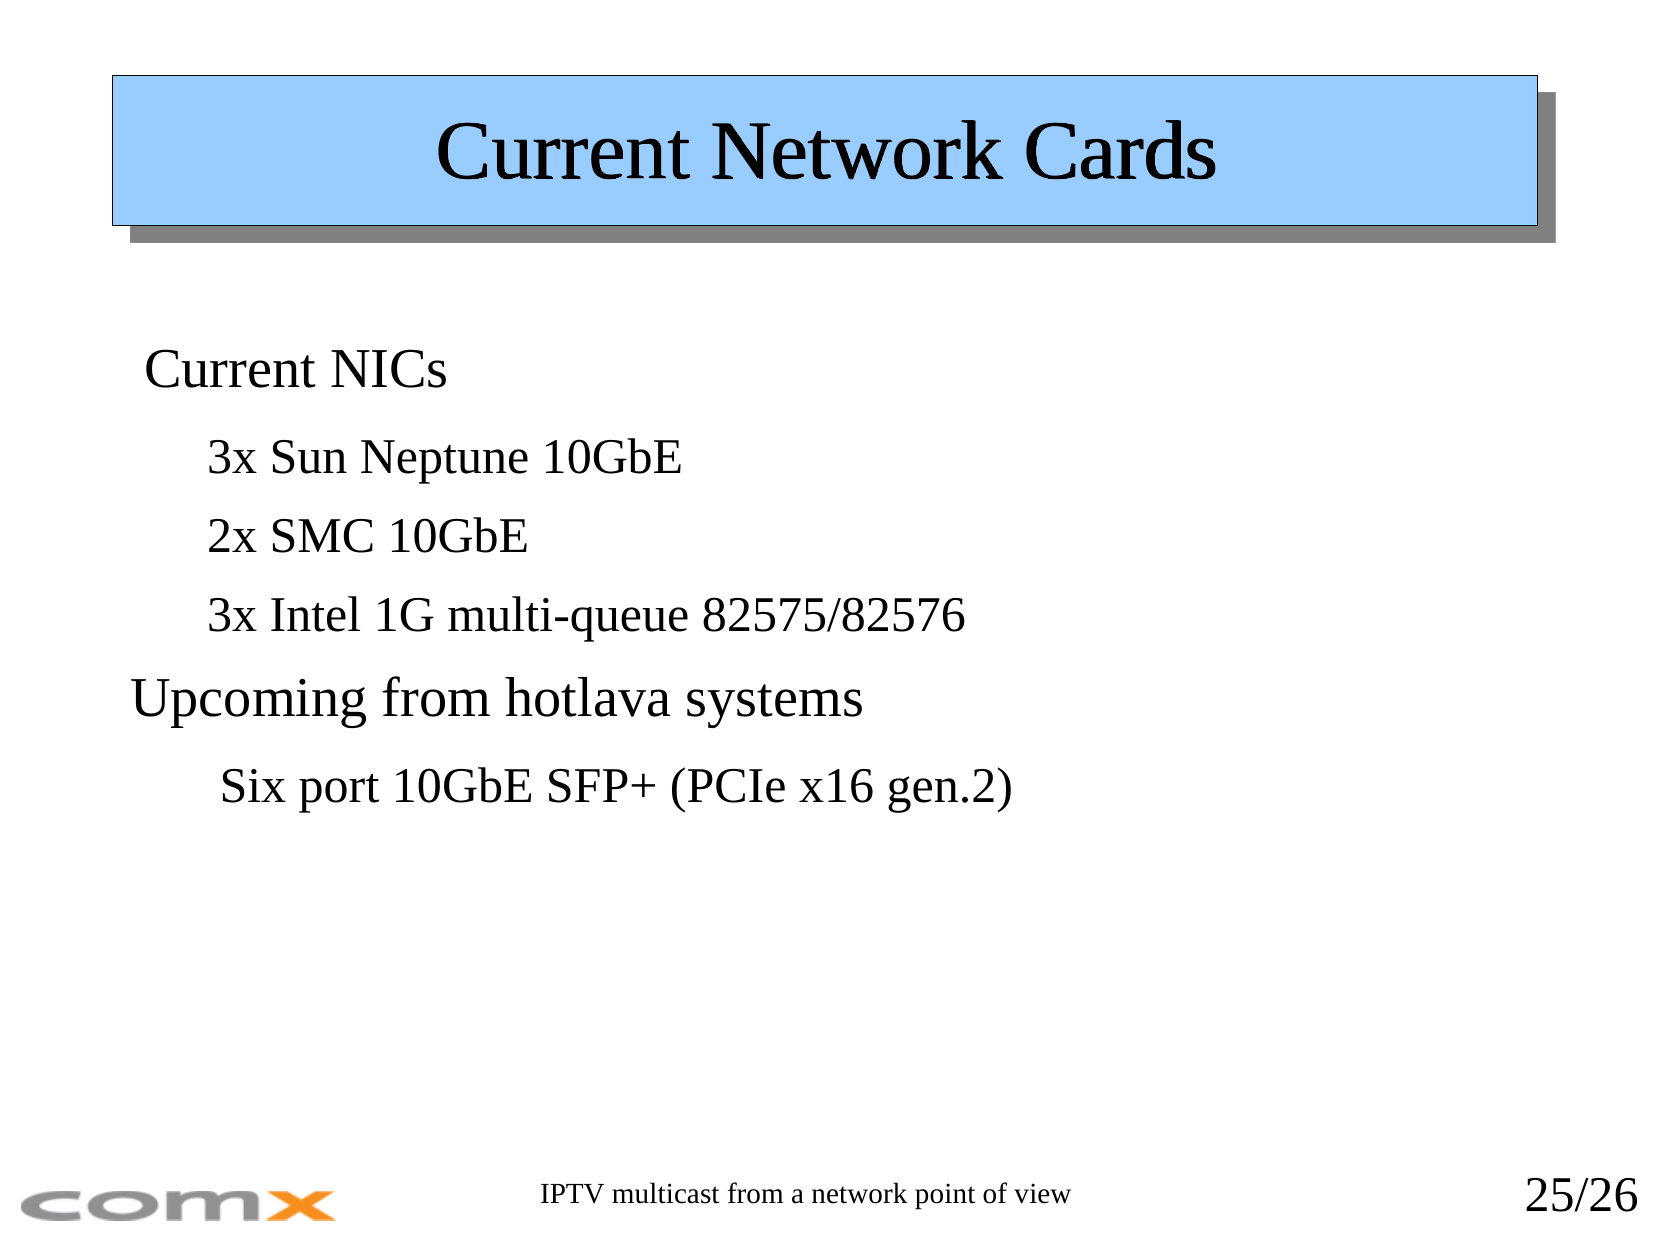

# Current Network Cards
 Current NICs
3x Sun Neptune 10GbE
2x SMC 10GbE
3x Intel 1G multi-queue 82575/82576
Upcoming from hotlava systems
 Six port 10GbE SFP+ (PCIe x16 gen.2)